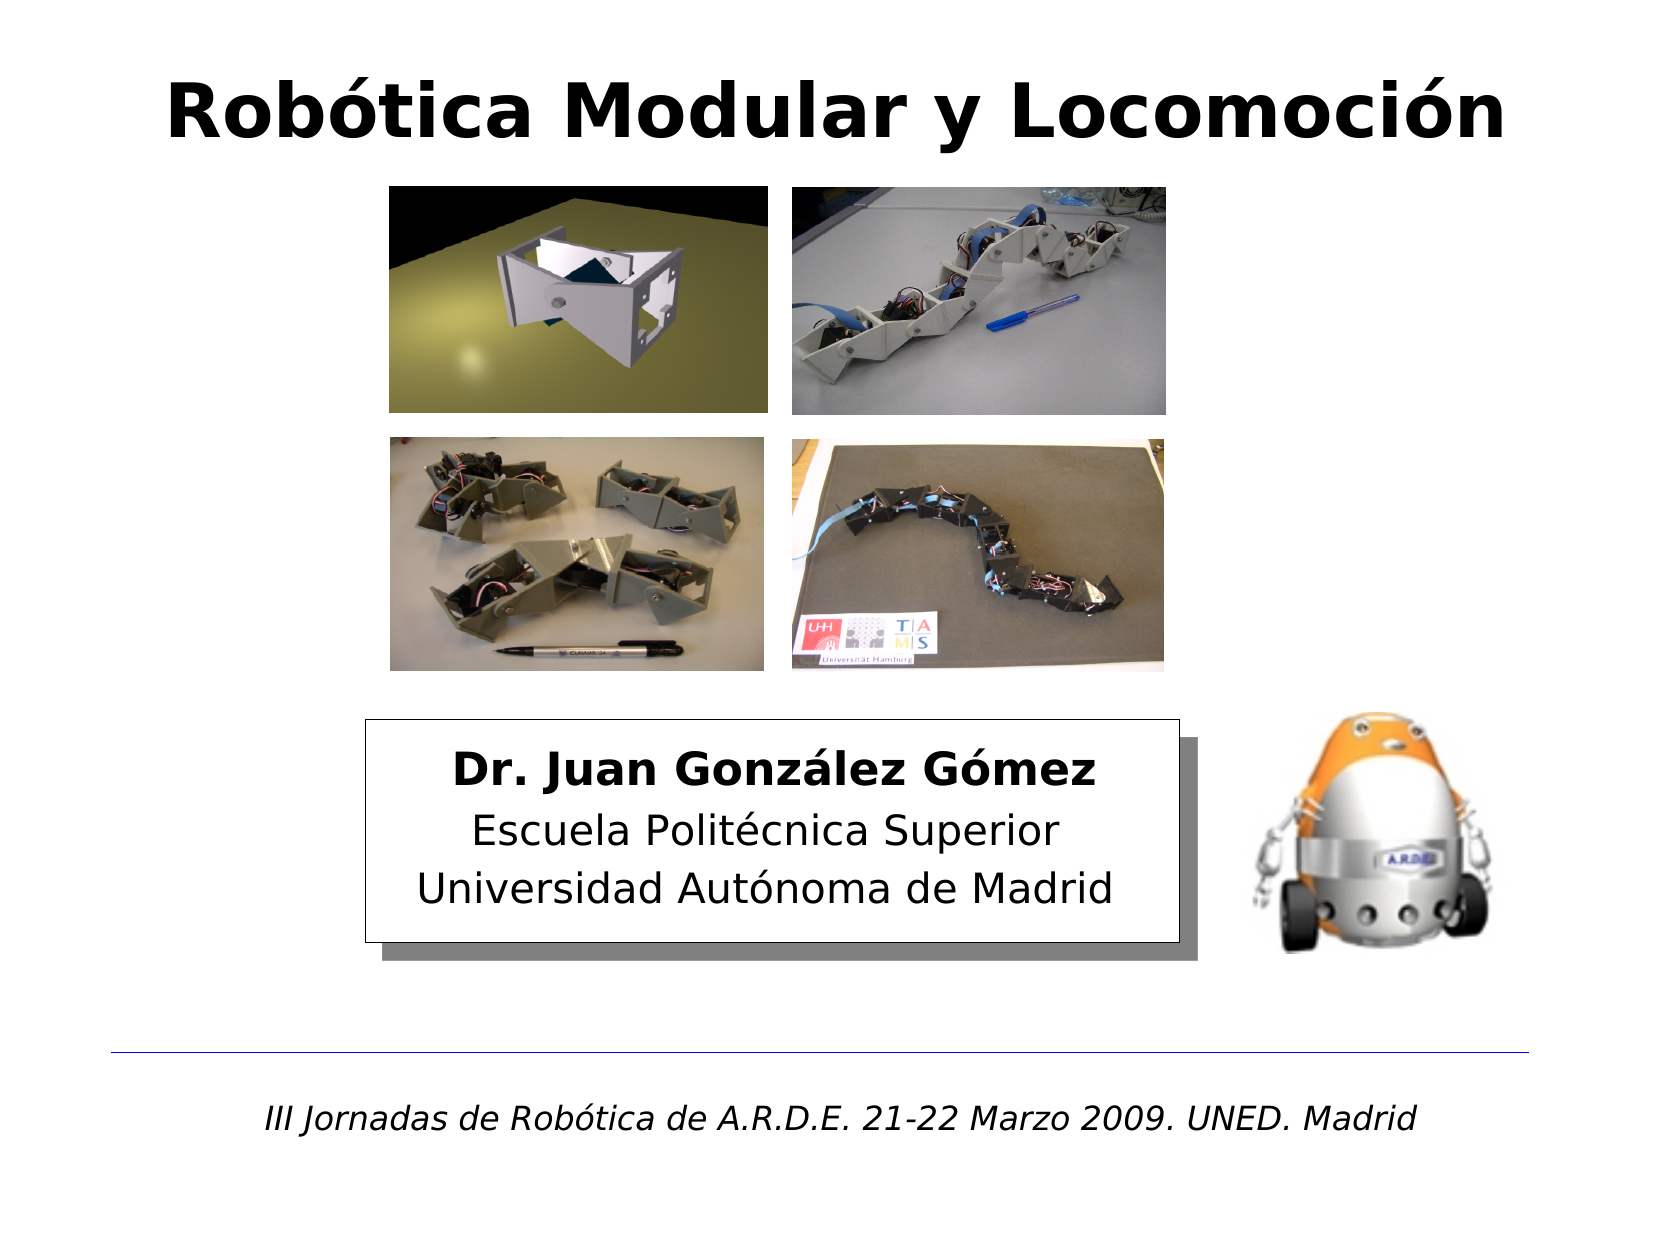

Robótica Modular y Locomoción
Dr. Juan González Gómez
Escuela Politécnica Superior
Universidad Autónoma de Madrid
III Jornadas de Robótica de A.R.D.E. 21-22 Marzo 2009. UNED. Madrid